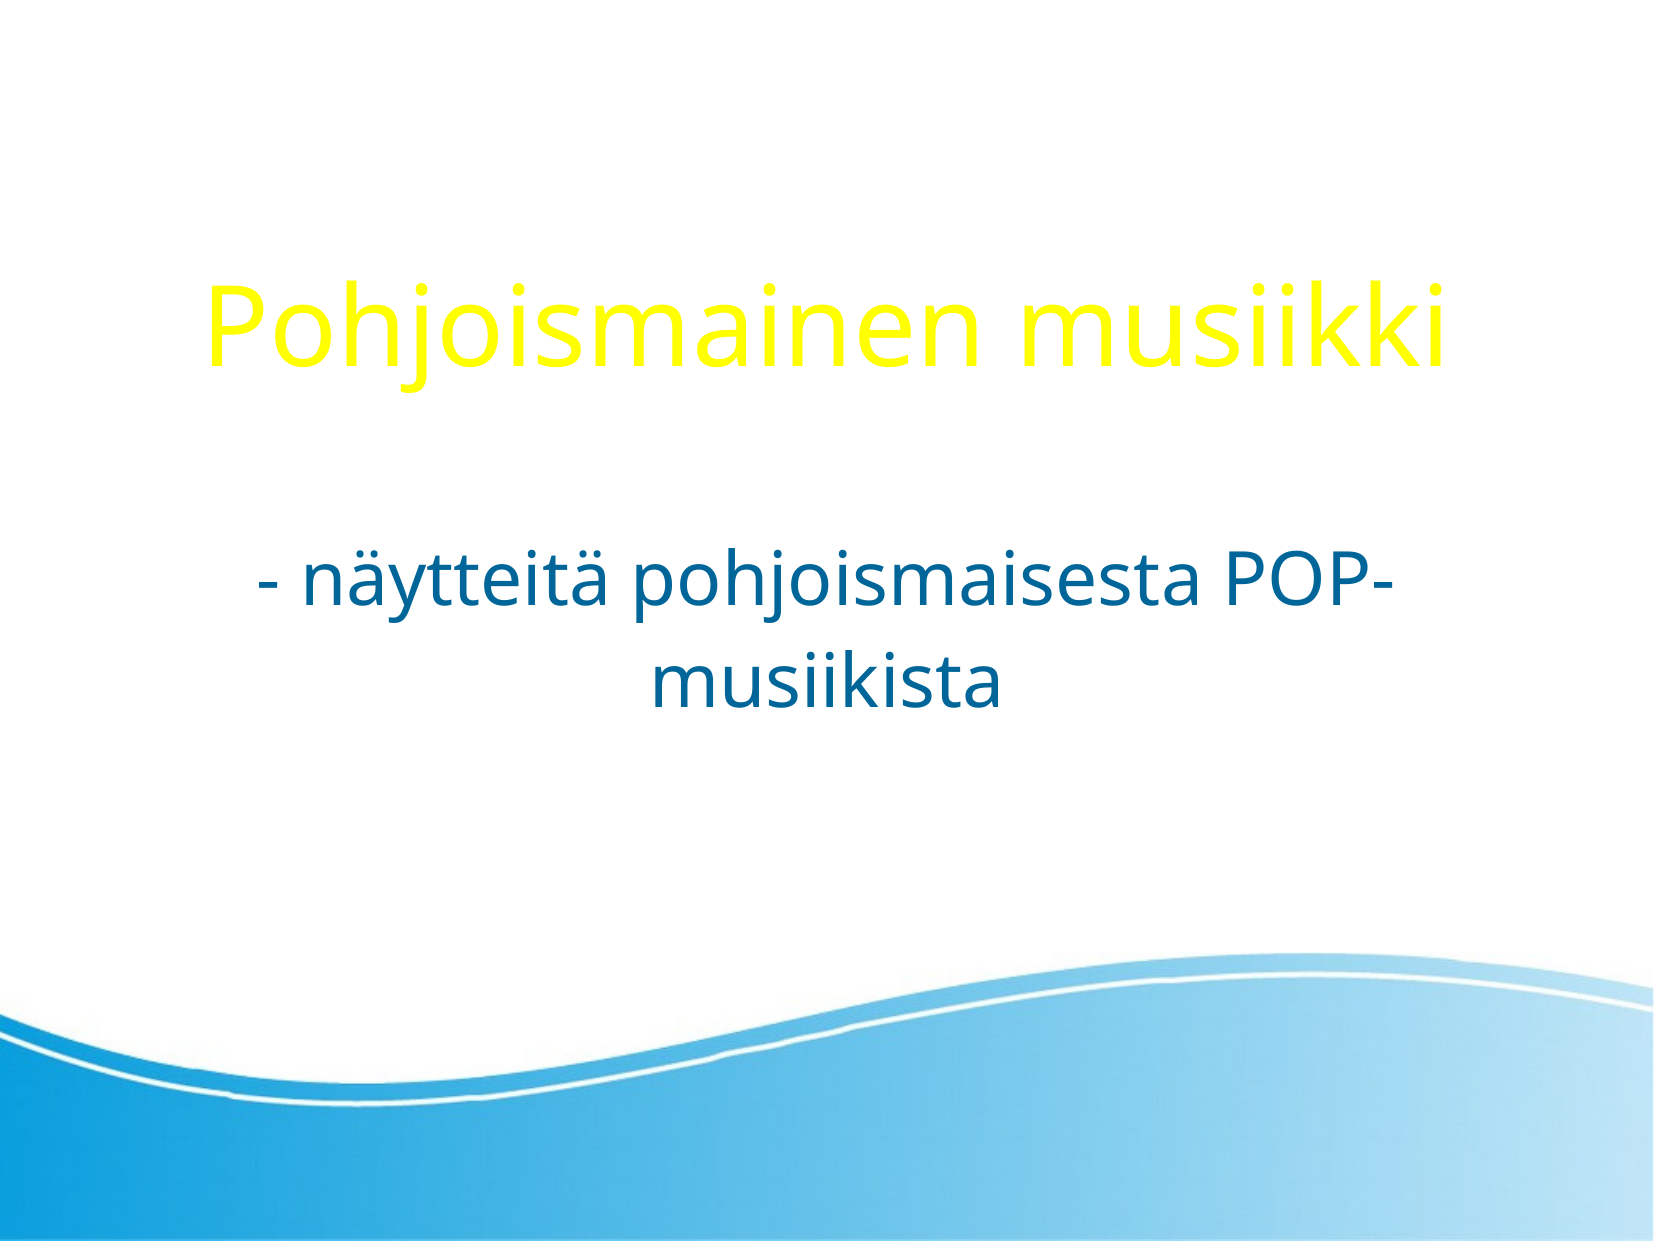

# Pohjoismainen musiikki - näytteitä pohjoismaisesta POP-musiikista